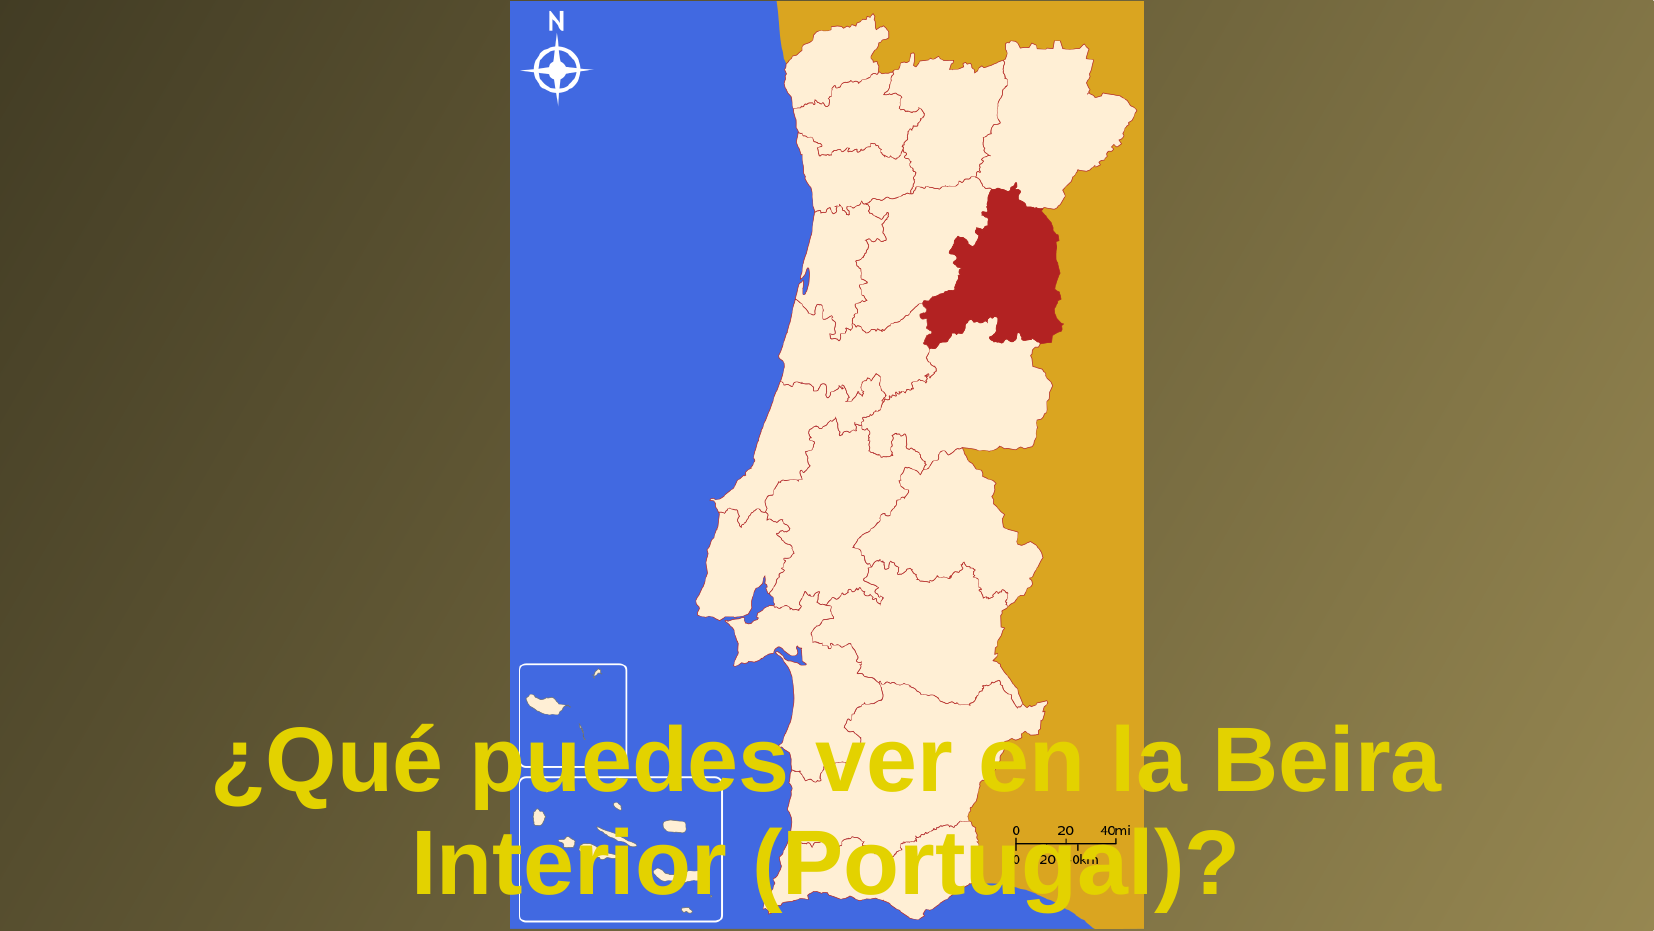

# ¿Qué puedes ver en la Beira Interior (Portugal)?